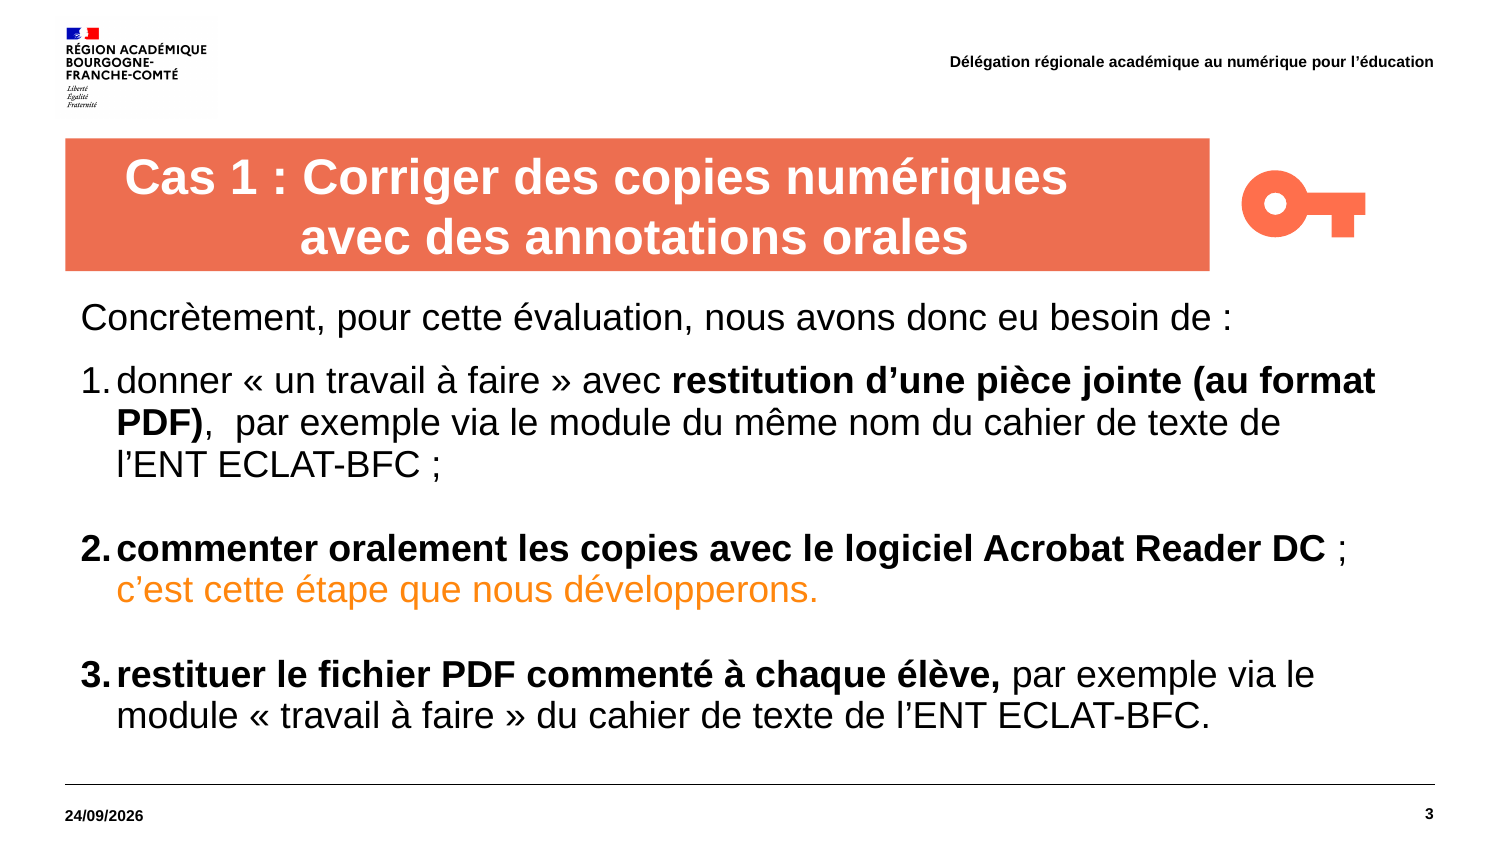

Délégation régionale académique au numérique pour l’éducation
Cas 1 : Corriger des copies numériques
		 avec des annotations orales
Concrètement, pour cette évaluation, nous avons donc eu besoin de :
donner « un travail à faire » avec restitution d’une pièce jointe (au format PDF), par exemple via le module du même nom du cahier de texte de l’ENT ECLAT-BFC ;
commenter oralement les copies avec le logiciel Acrobat Reader DC ; c’est cette étape que nous développerons.
restituer le fichier PDF commenté à chaque élève, par exemple via le module « travail à faire » du cahier de texte de l’ENT ECLAT-BFC.